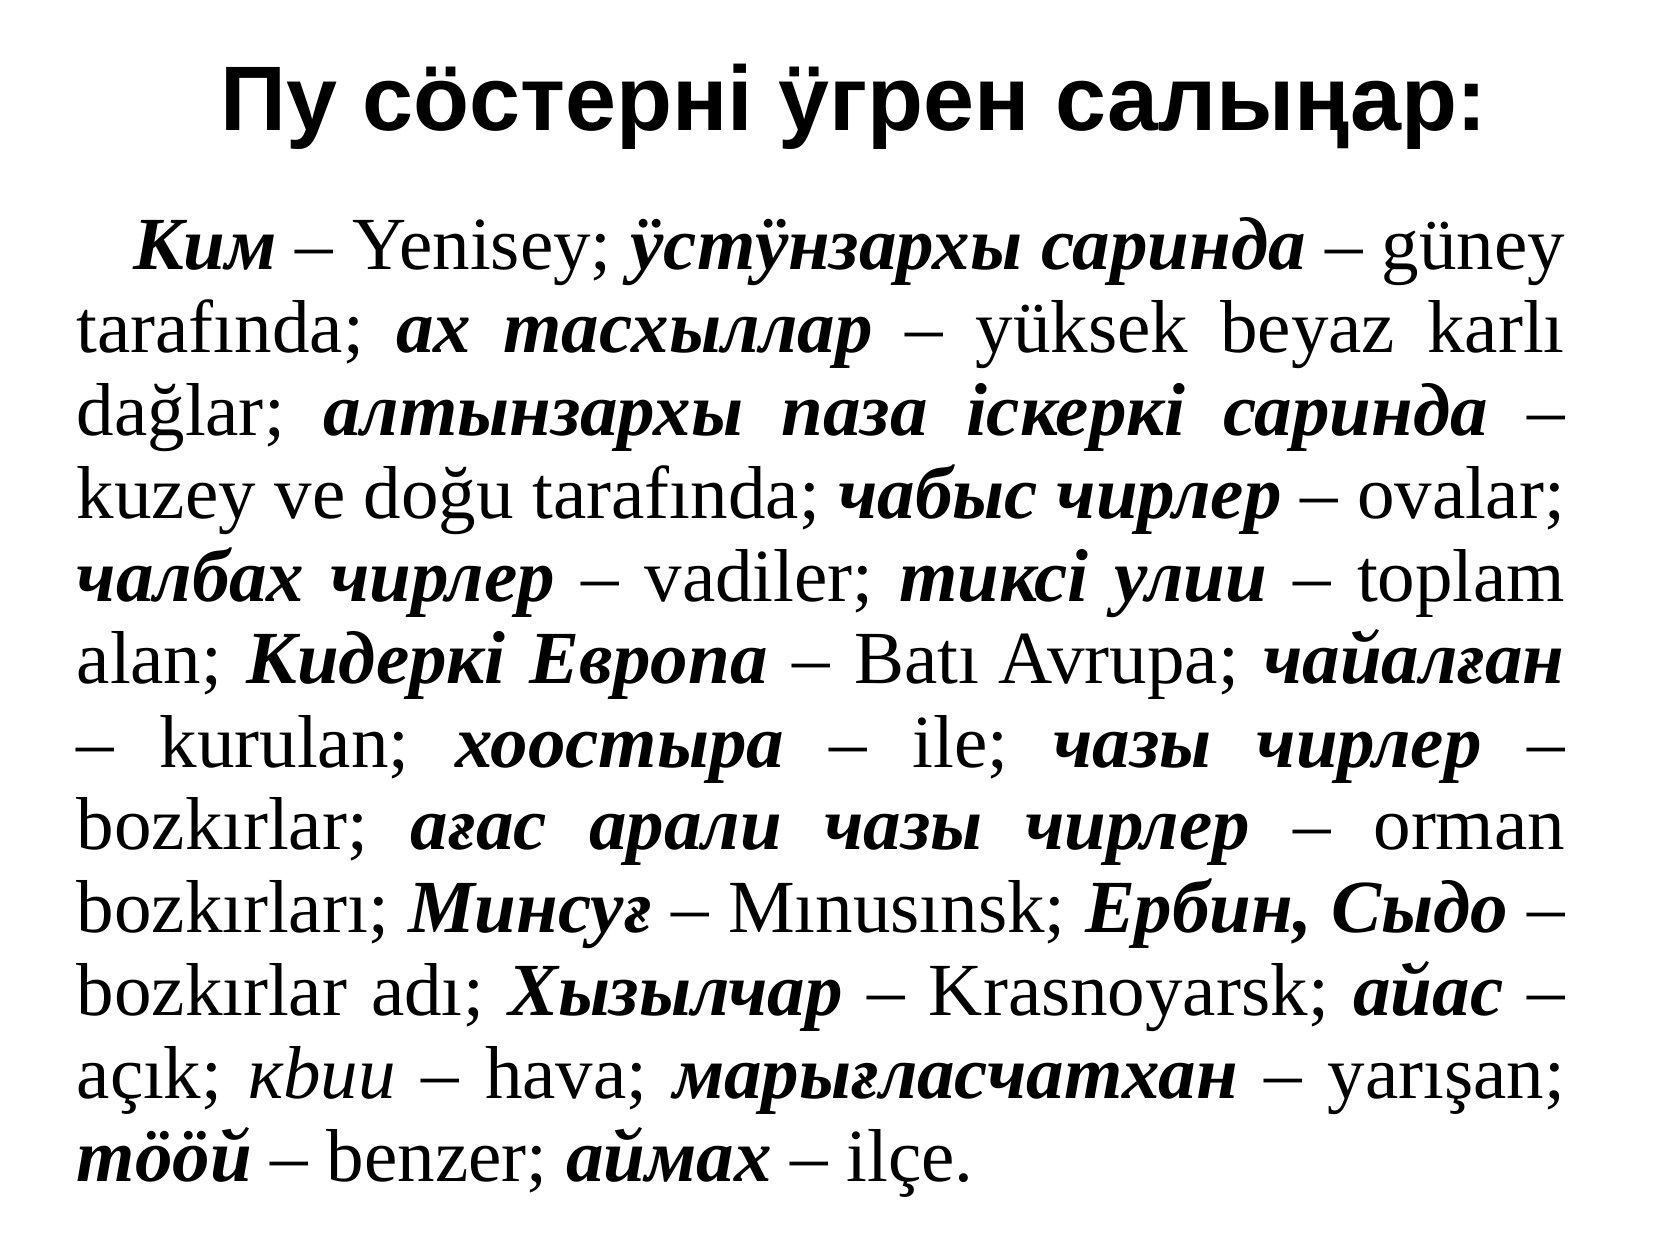

# Пу сӧстернi ӱгрен салыңар:
Ким – Yenisey; ӱстӱнзархы саринда – güney tarafında; ах тасхыллар – yüksek beyaz karlı dağlar; алтынзархы паза iскеркi саринда – kuzey ve doğu tarafında; чабыс чирлер – ovalar; чалбах чирлер – vadiler; тиксi улии – toplam alan; Кидеркi Европа – Batı Avrupa; чайалған – kurulan; хоостыра – ile; чазы чирлер – bozkırlar; ағас арали чазы чирлер – orman bozkırları; Минсуғ – Mınusınsk; Ербин, Сыдо – bozkırlar adı; Хызылчар – Krasnoyarsk; айас – açık; кbии – hava; марығласчатхан – yarışan; тӧӧй – benzer; аймах – ilçe.